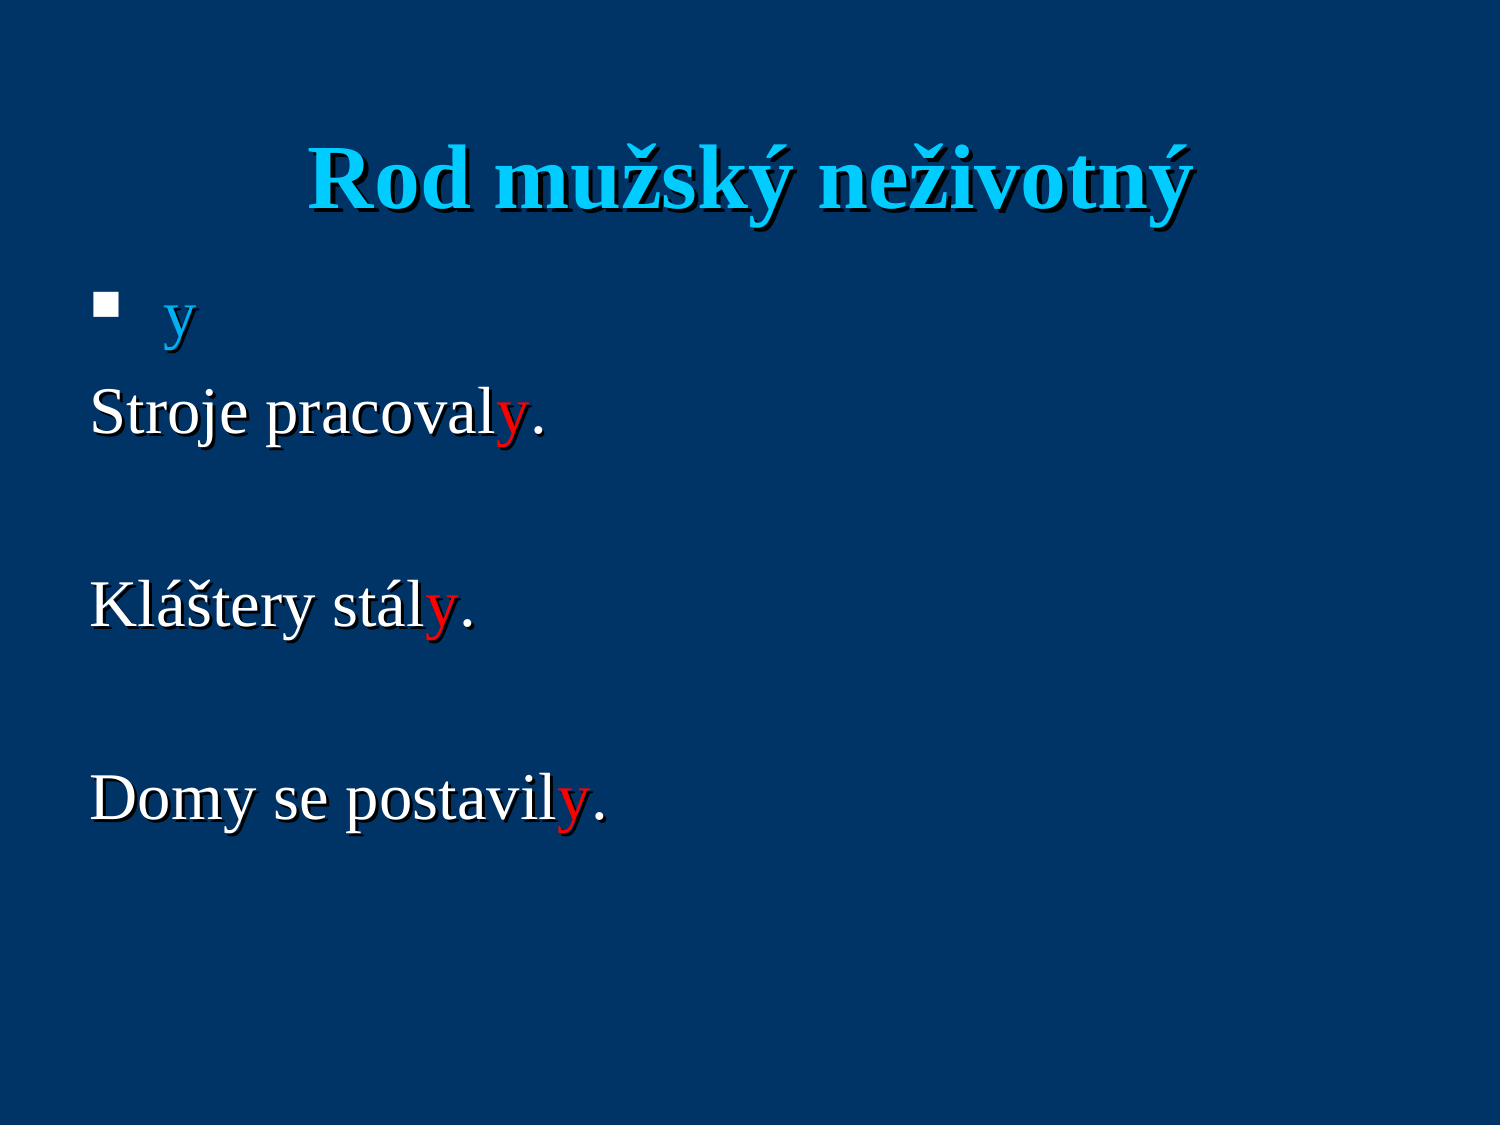

Rod mužský neživotný
 y
Stroje pracovaly.
Kláštery stály.
Domy se postavily.